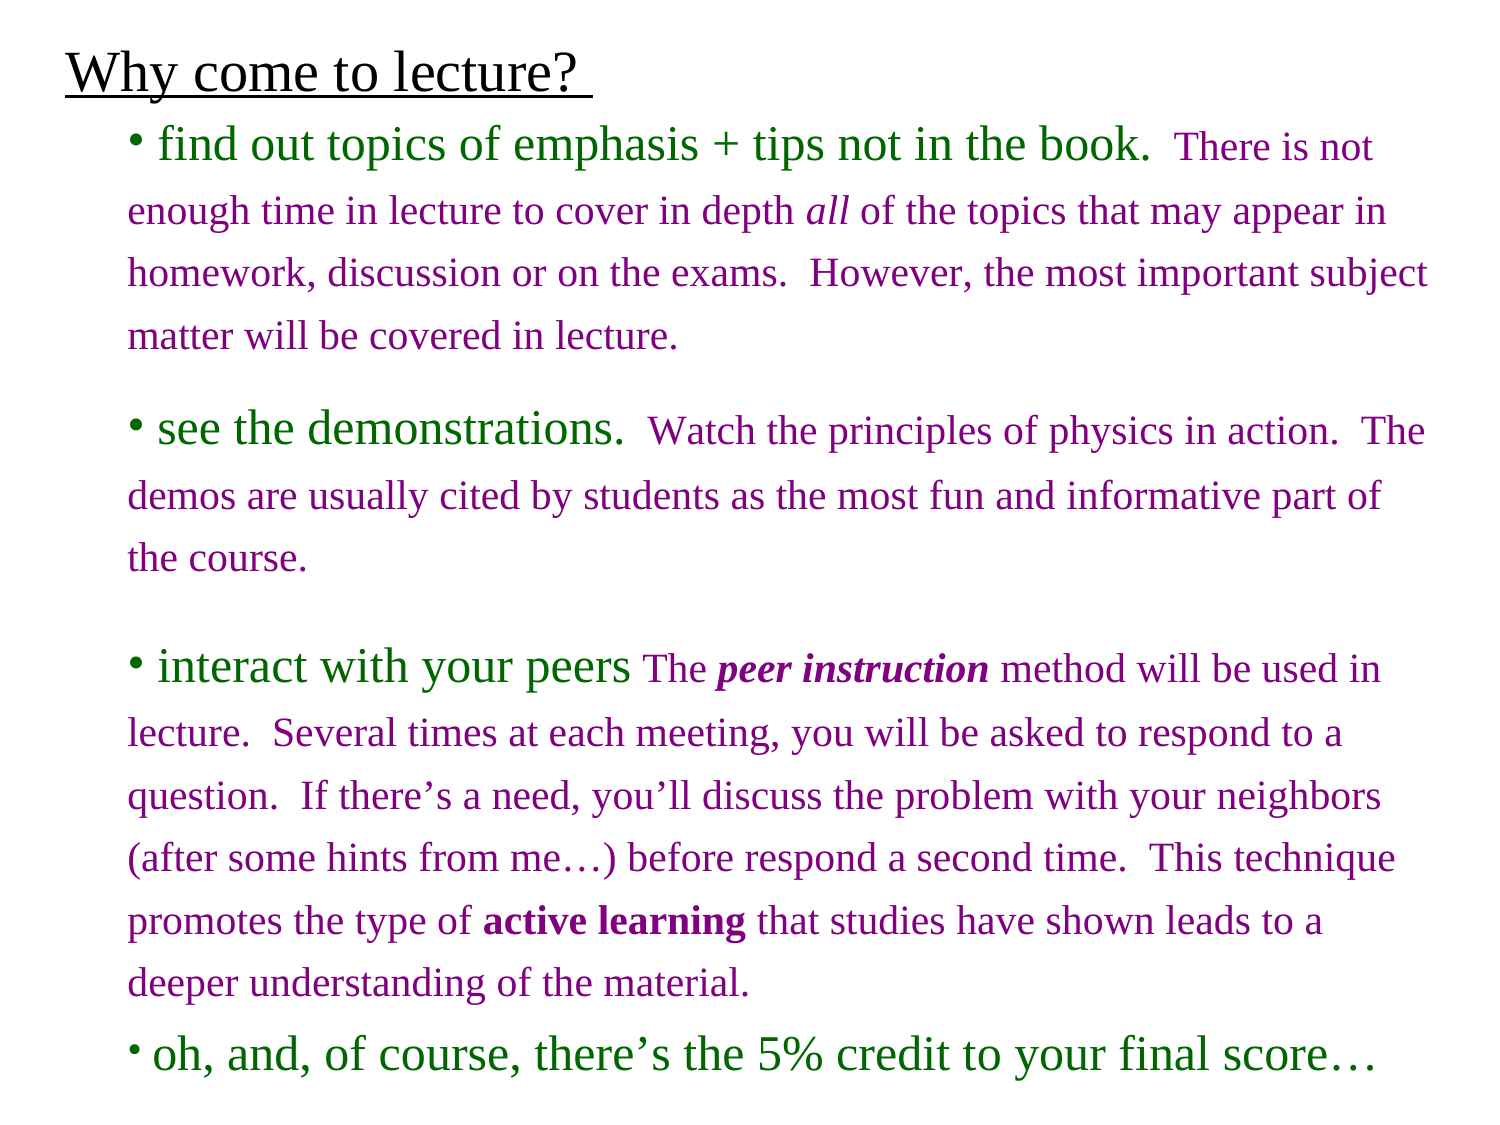

Why come to lecture?
 find out topics of emphasis + tips not in the book. There is not enough time in lecture to cover in depth all of the topics that may appear in homework, discussion or on the exams. However, the most important subject matter will be covered in lecture.
 see the demonstrations. Watch the principles of physics in action. The demos are usually cited by students as the most fun and informative part of the course.
 interact with your peers The peer instruction method will be used in lecture. Several times at each meeting, you will be asked to respond to a question. If there’s a need, you’ll discuss the problem with your neighbors (after some hints from me…) before respond a second time. This technique promotes the type of active learning that studies have shown leads to a deeper understanding of the material.
 oh, and, of course, there’s the 5% credit to your final score…